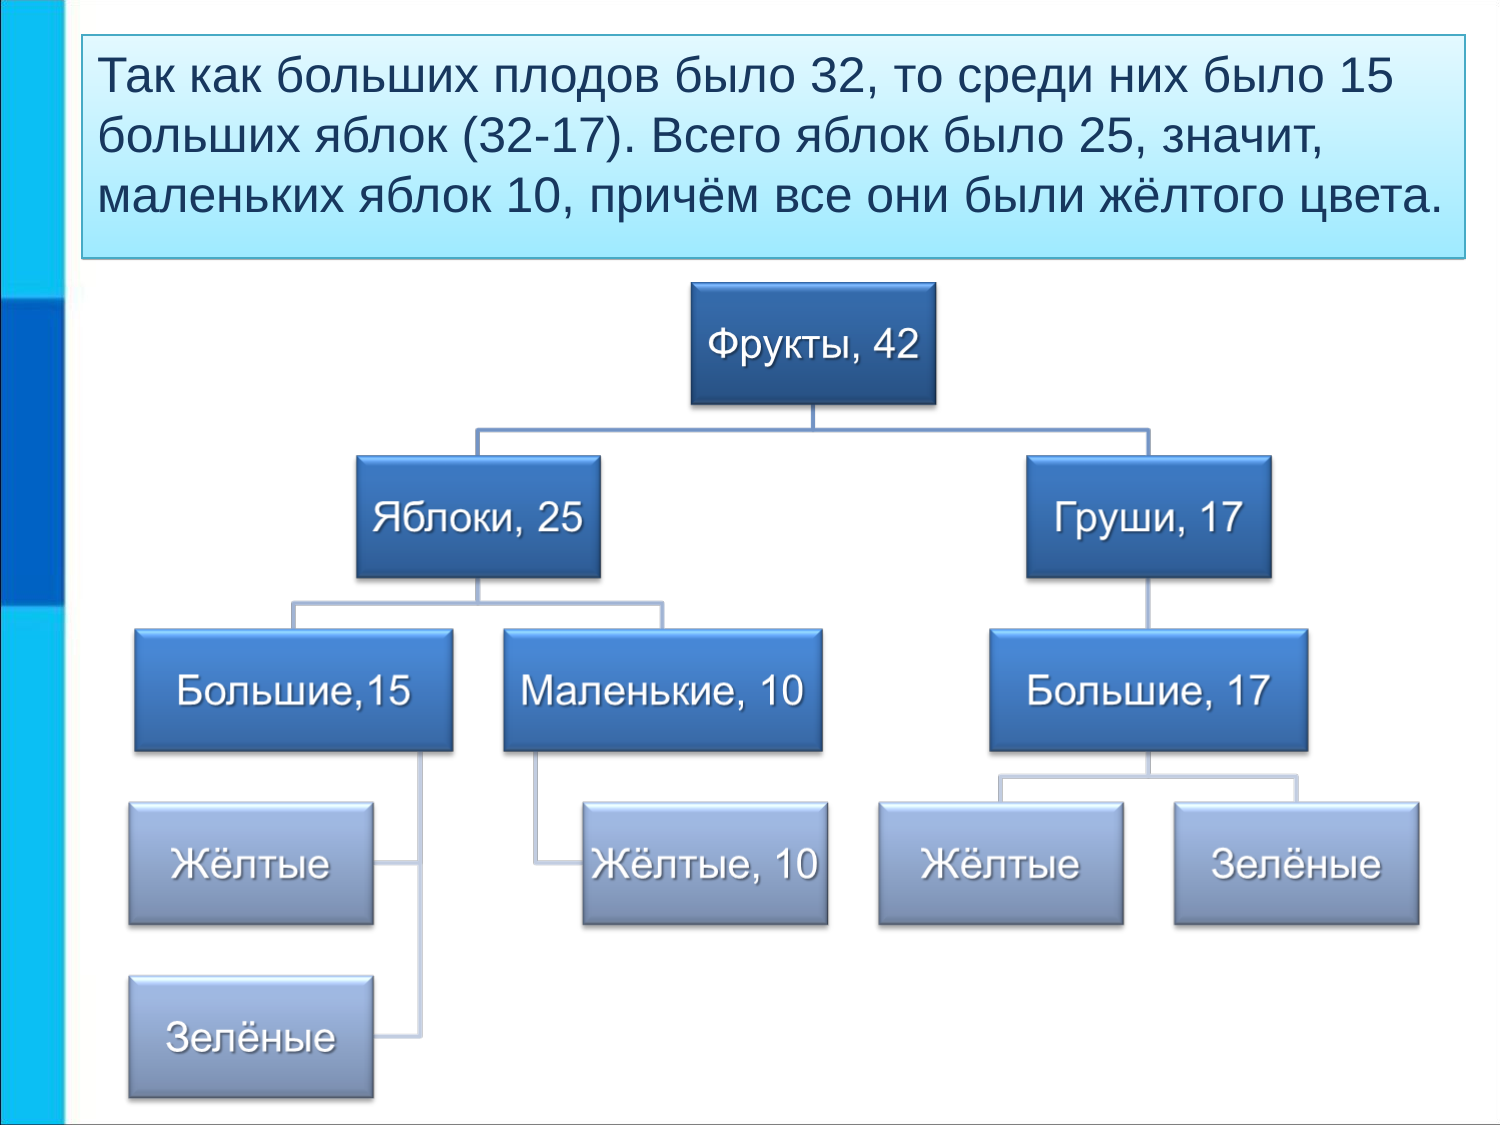

# Так как больших плодов было 32, то среди них было 15 больших яблок (32-17). Всего яблок было 25, значит, маленьких яблок 10, причём все они были жёлтого цвета.